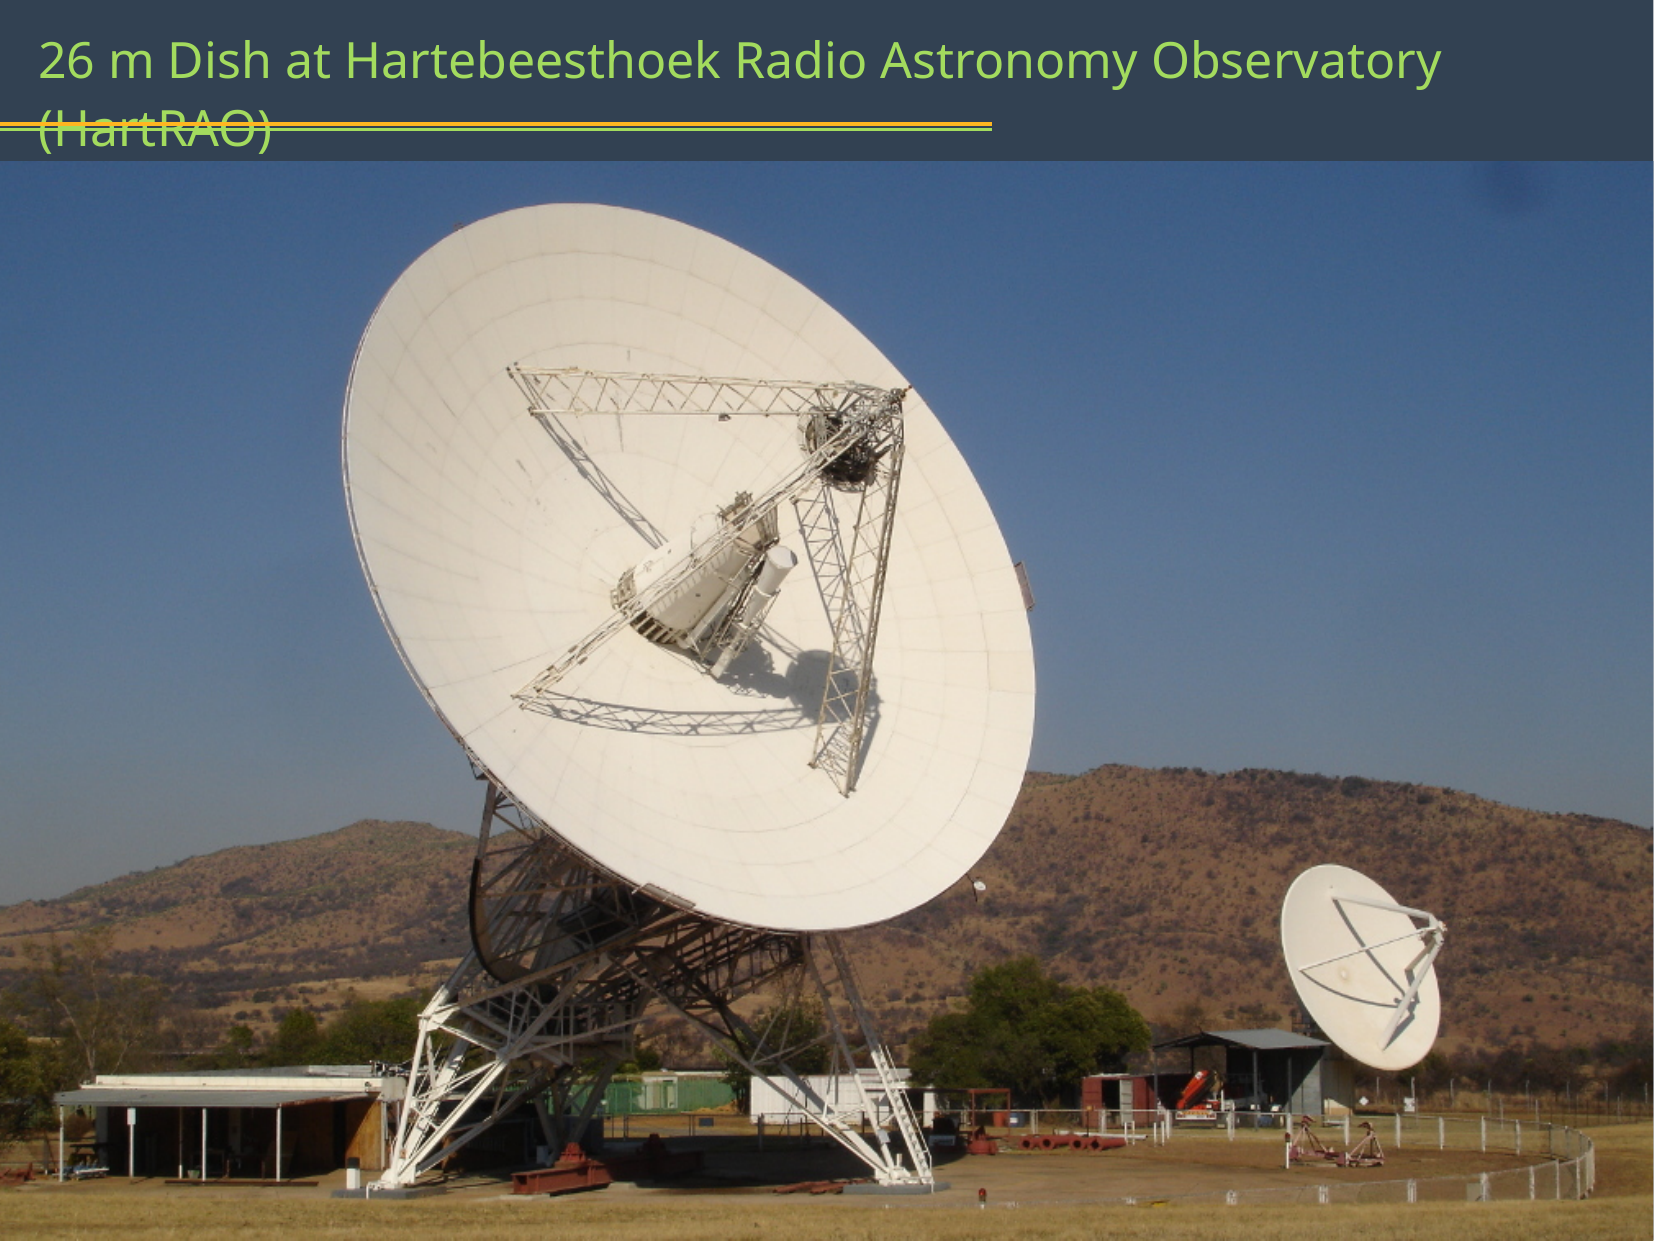

26 m Dish at Hartebeesthoek Radio Astronomy Observatory (HartRAO)
NASSP 2016
2